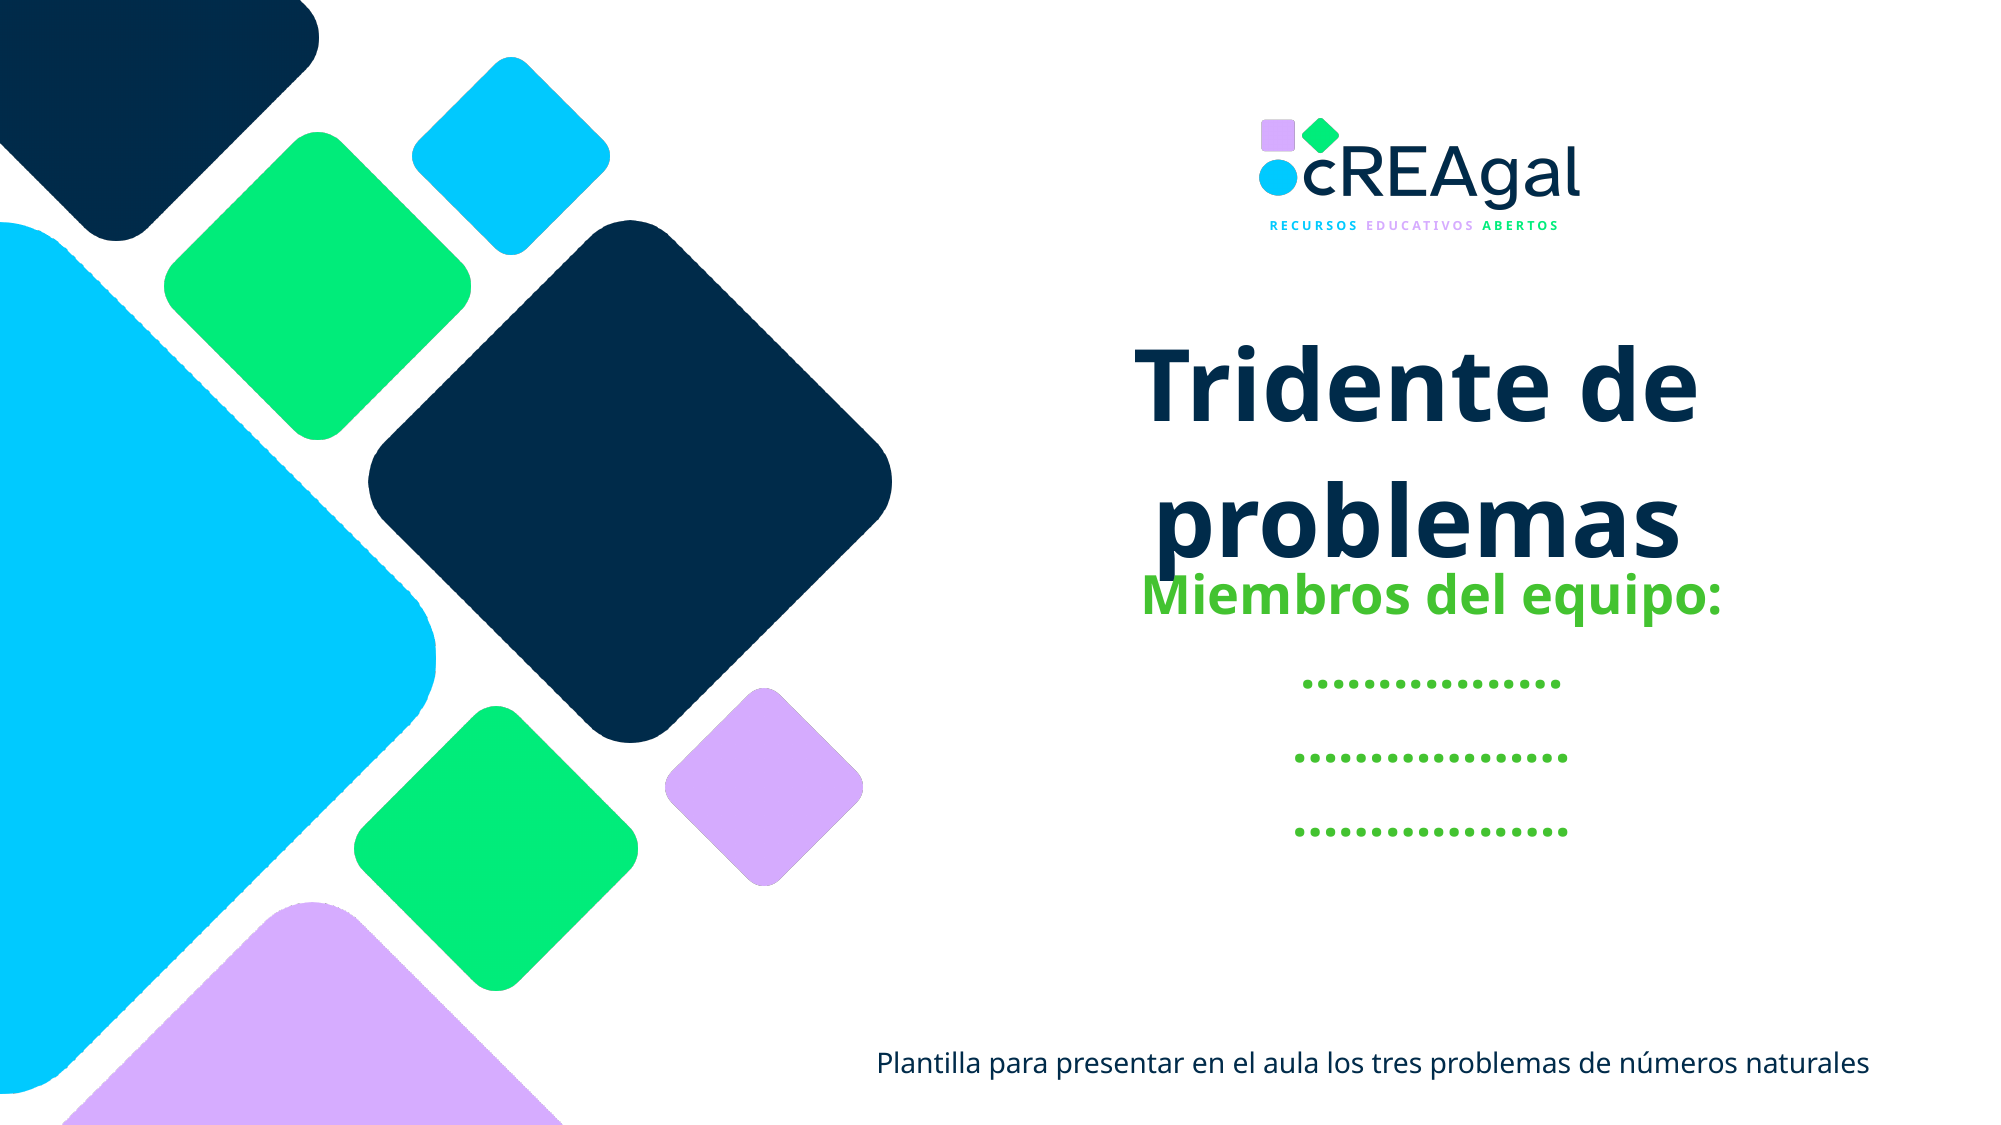

# Tridente de problemas
Miembros del equipo:
..............…
………………
…………..….
Plantilla para presentar en el aula los tres problemas de números naturales